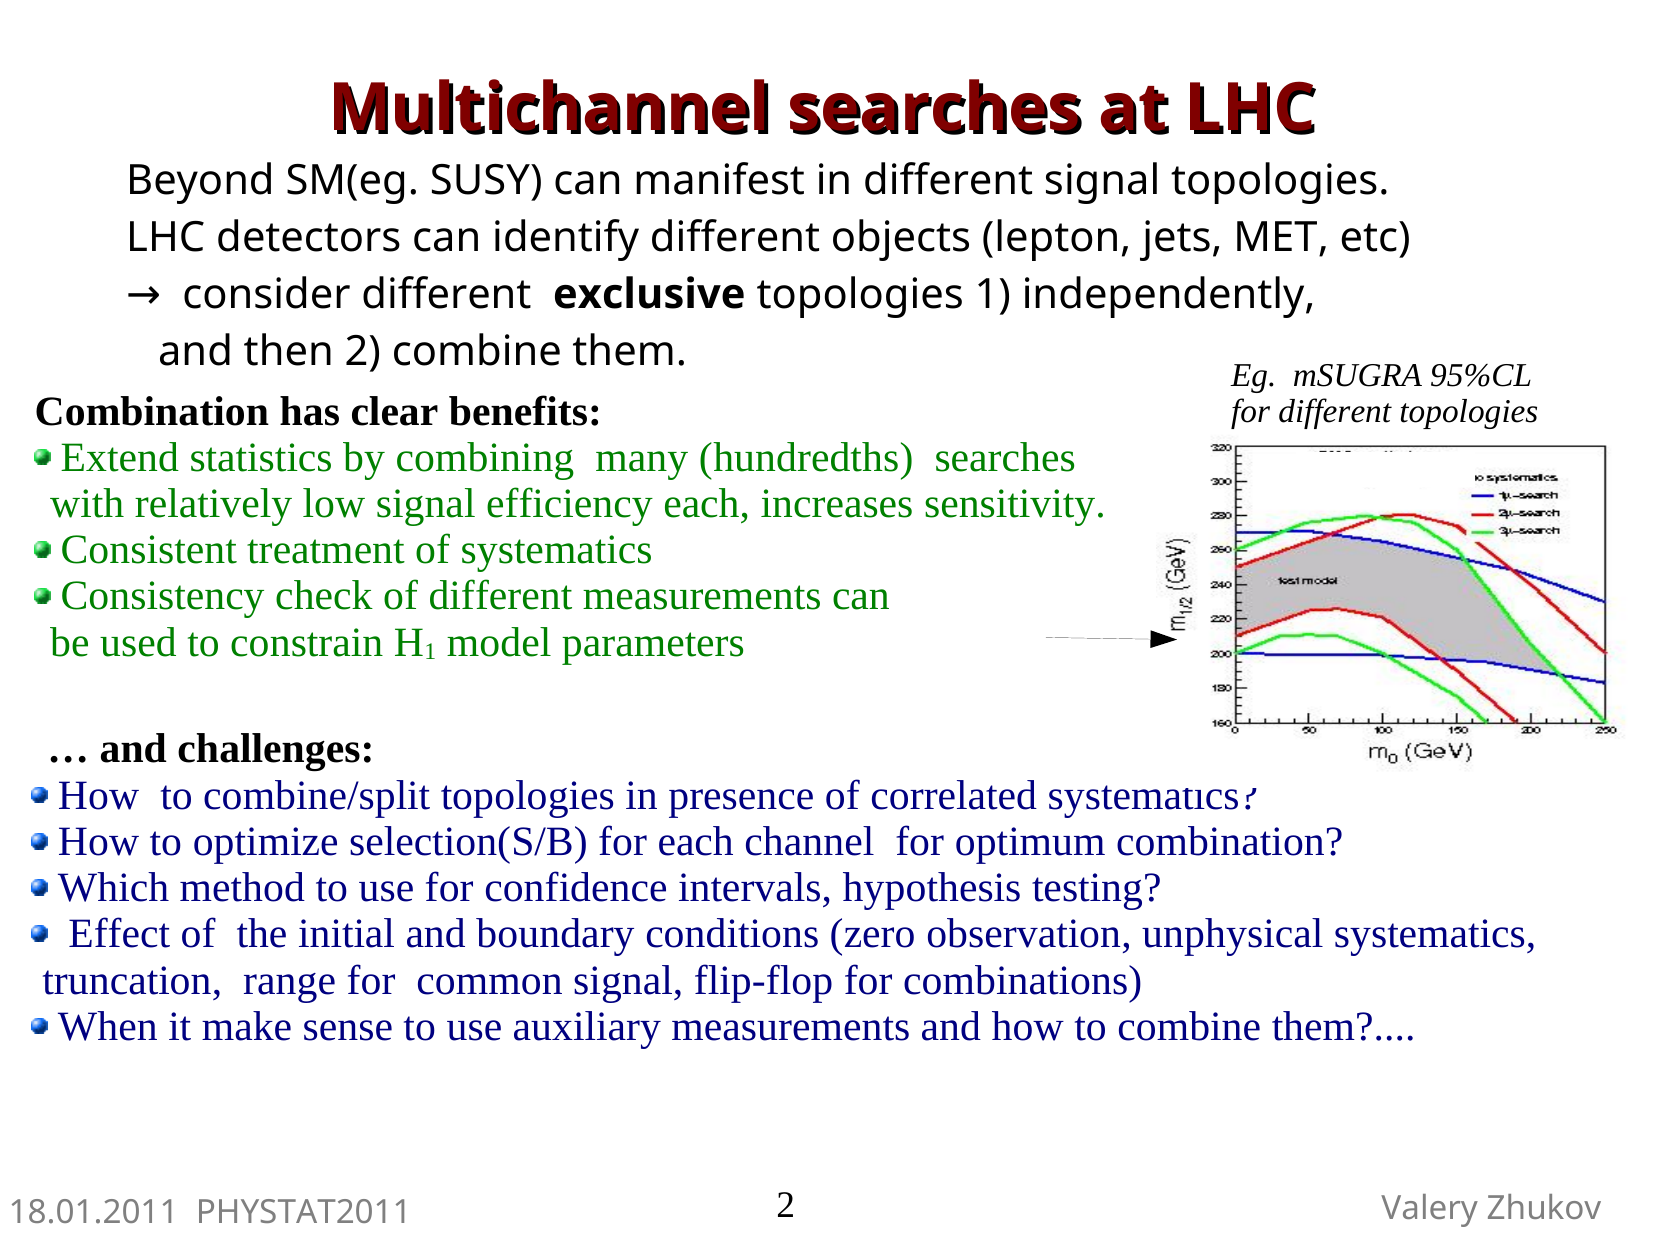

# Multichannel searches at LHC
Beyond SM(eg. SUSY) can manifest in different signal topologies.
LHC detectors can identify different objects (lepton, jets, MET, etc)
→ consider different exclusive topologies 1) independently,
 and then 2) combine them.
Eg. mSUGRA 95%CL for different topologies
Combination has clear benefits:
 Extend statistics by combining many (hundredths) searches
with relatively low signal efficiency each, increases sensitivity.
 Consistent treatment of systematics
 Consistency check of different measurements can
be used to constrain H1 model parameters
… and challenges:
 How to combine/split topologies in presence of correlated systematics?
 How to optimize selection(S/B) for each channel for optimum combination?
 Which method to use for confidence intervals, hypothesis testing?
 Effect of the initial and boundary conditions (zero observation, unphysical systematics, truncation, range for common signal, flip-flop for combinations)
 When it make sense to use auxiliary measurements and how to combine them?....